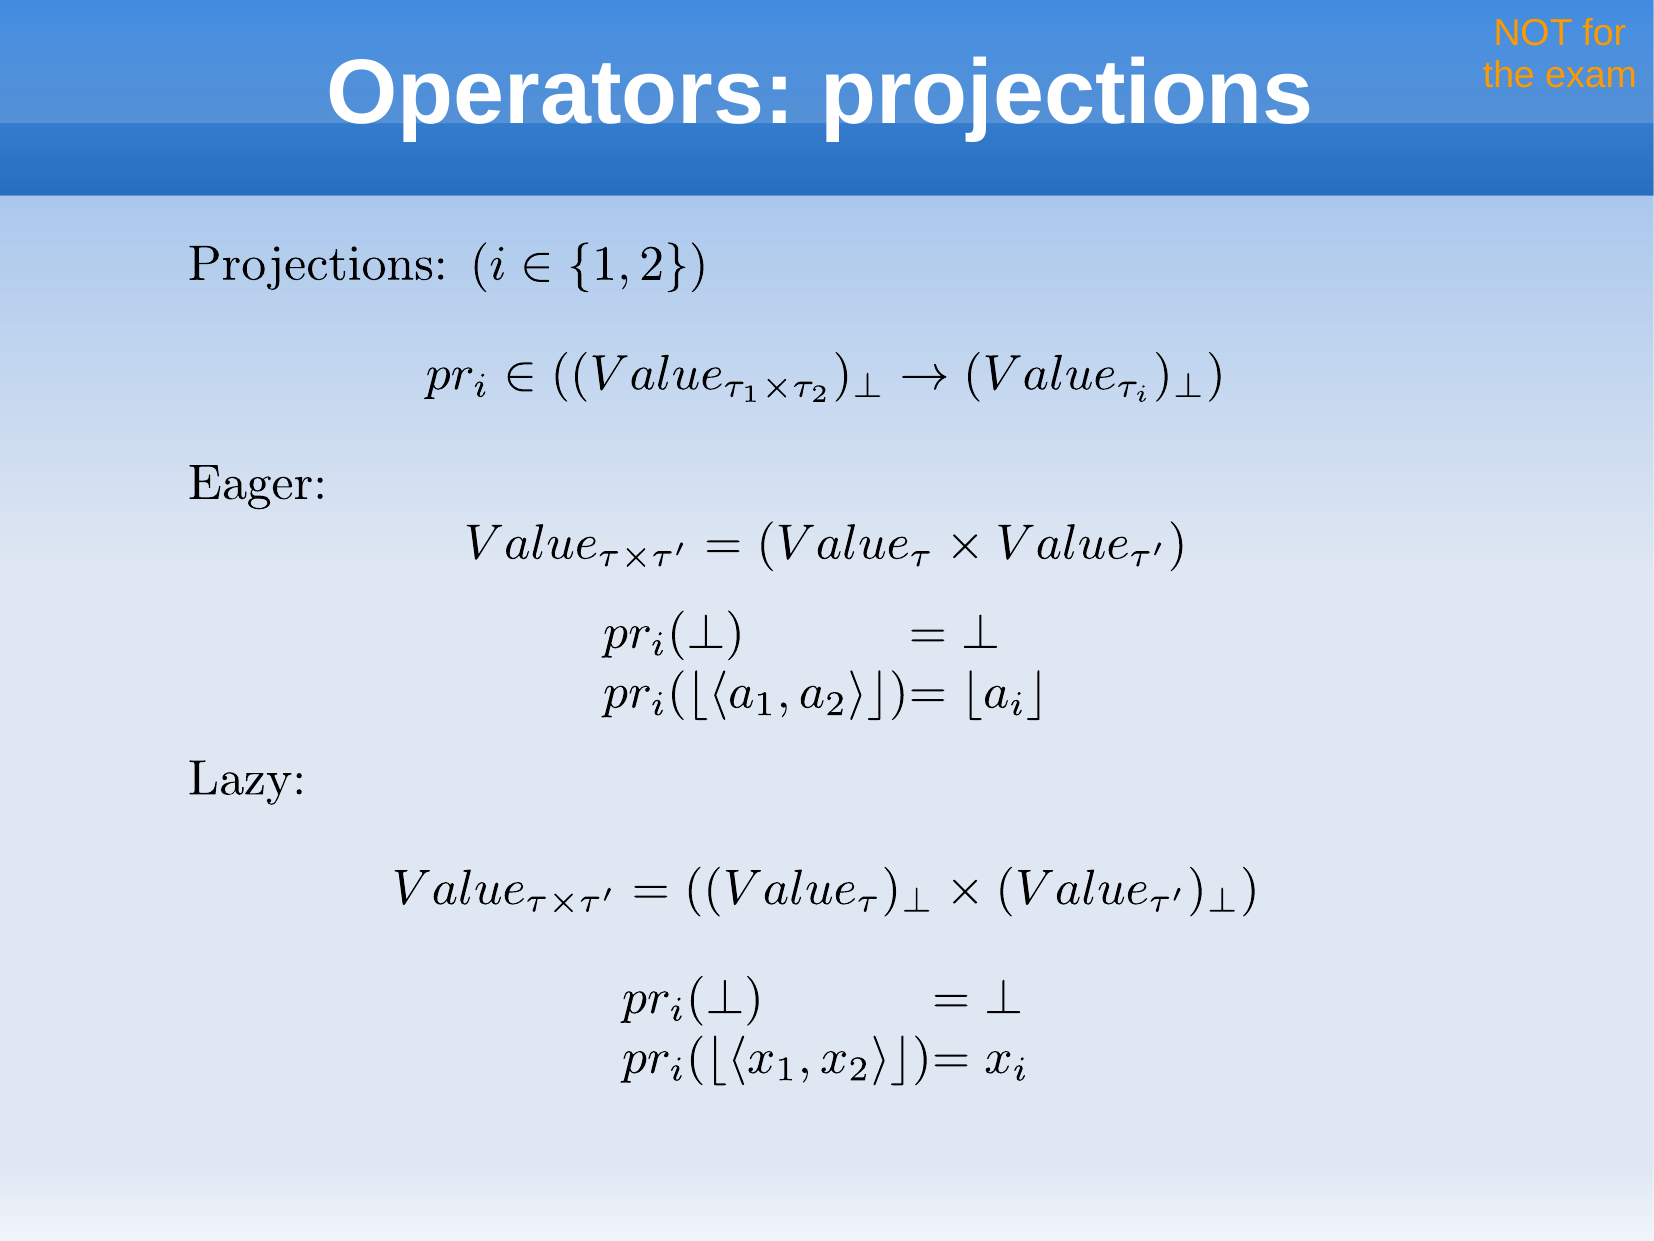

# Operators: projections
NOT for
the exam